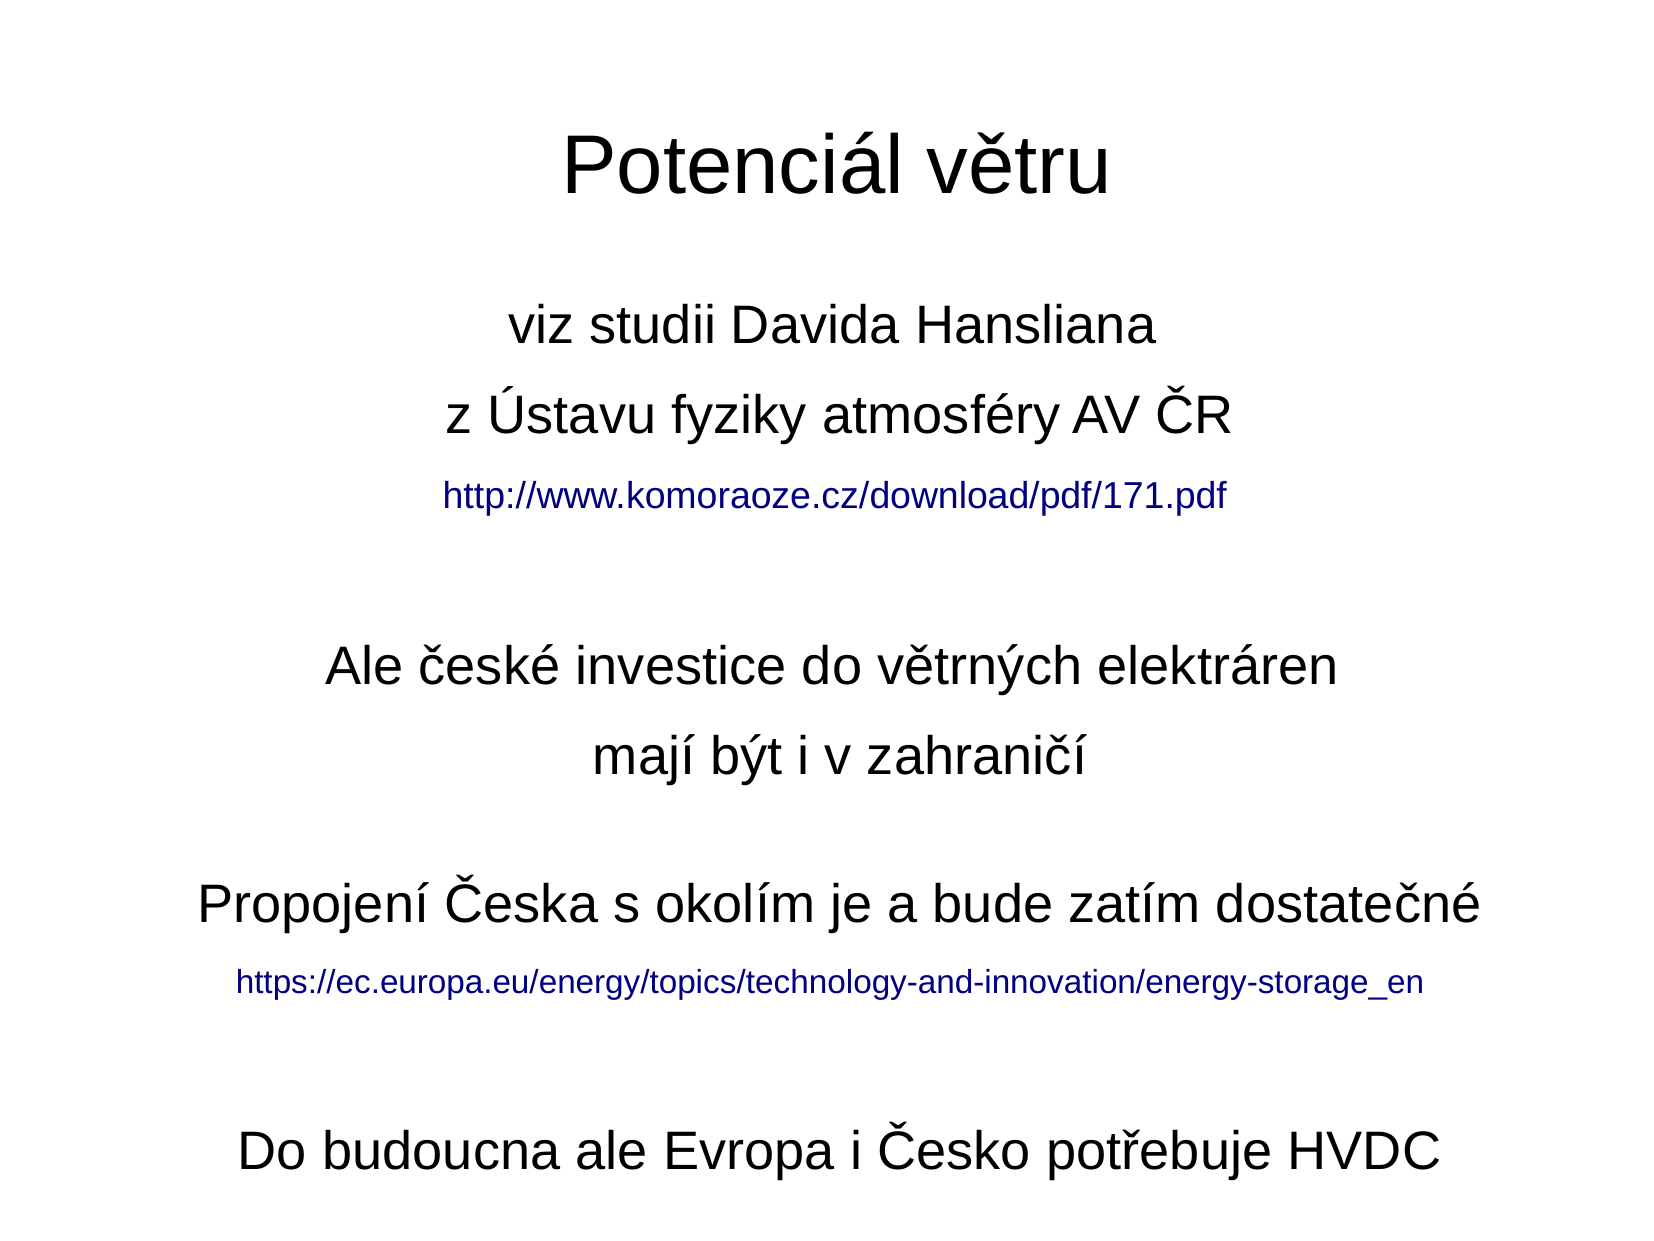

# Potenciál větru
viz studii Davida Hansliana
z Ústavu fyziky atmosféry AV ČR
http://www.komoraoze.cz/download/pdf/171.pdf
Ale české investice do větrných elektráren
mají být i v zahraničí
Propojení Česka s okolím je a bude zatím dostatečné
https://ec.europa.eu/energy/topics/technology-and-innovation/energy-storage_en
Do budoucna ale Evropa i Česko potřebuje HVDC